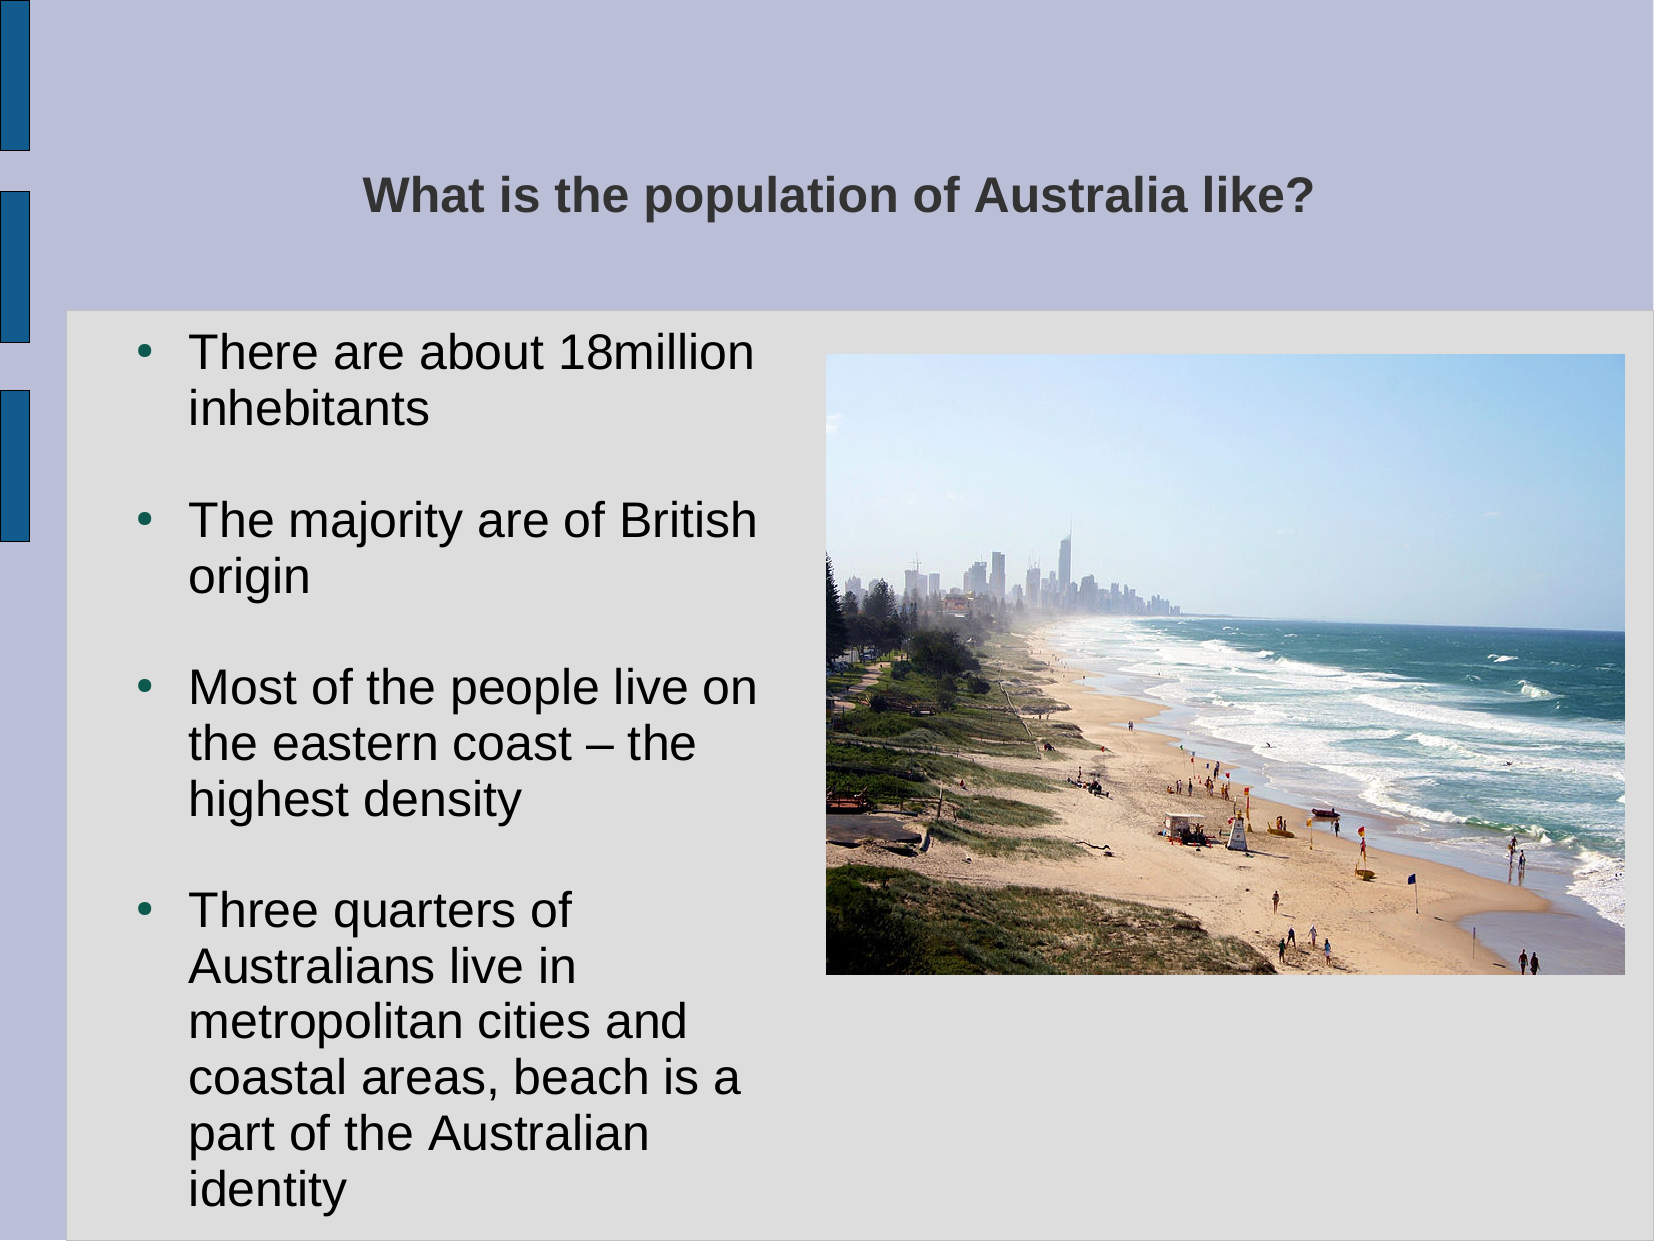

# What is the population of Australia like?
There are about 18million inhebitants
The majority are of British origin
Most of the people live on the eastern coast – the highest density
Three quarters of Australians live in metropolitan cities and coastal areas, beach is a part of the Australian identity